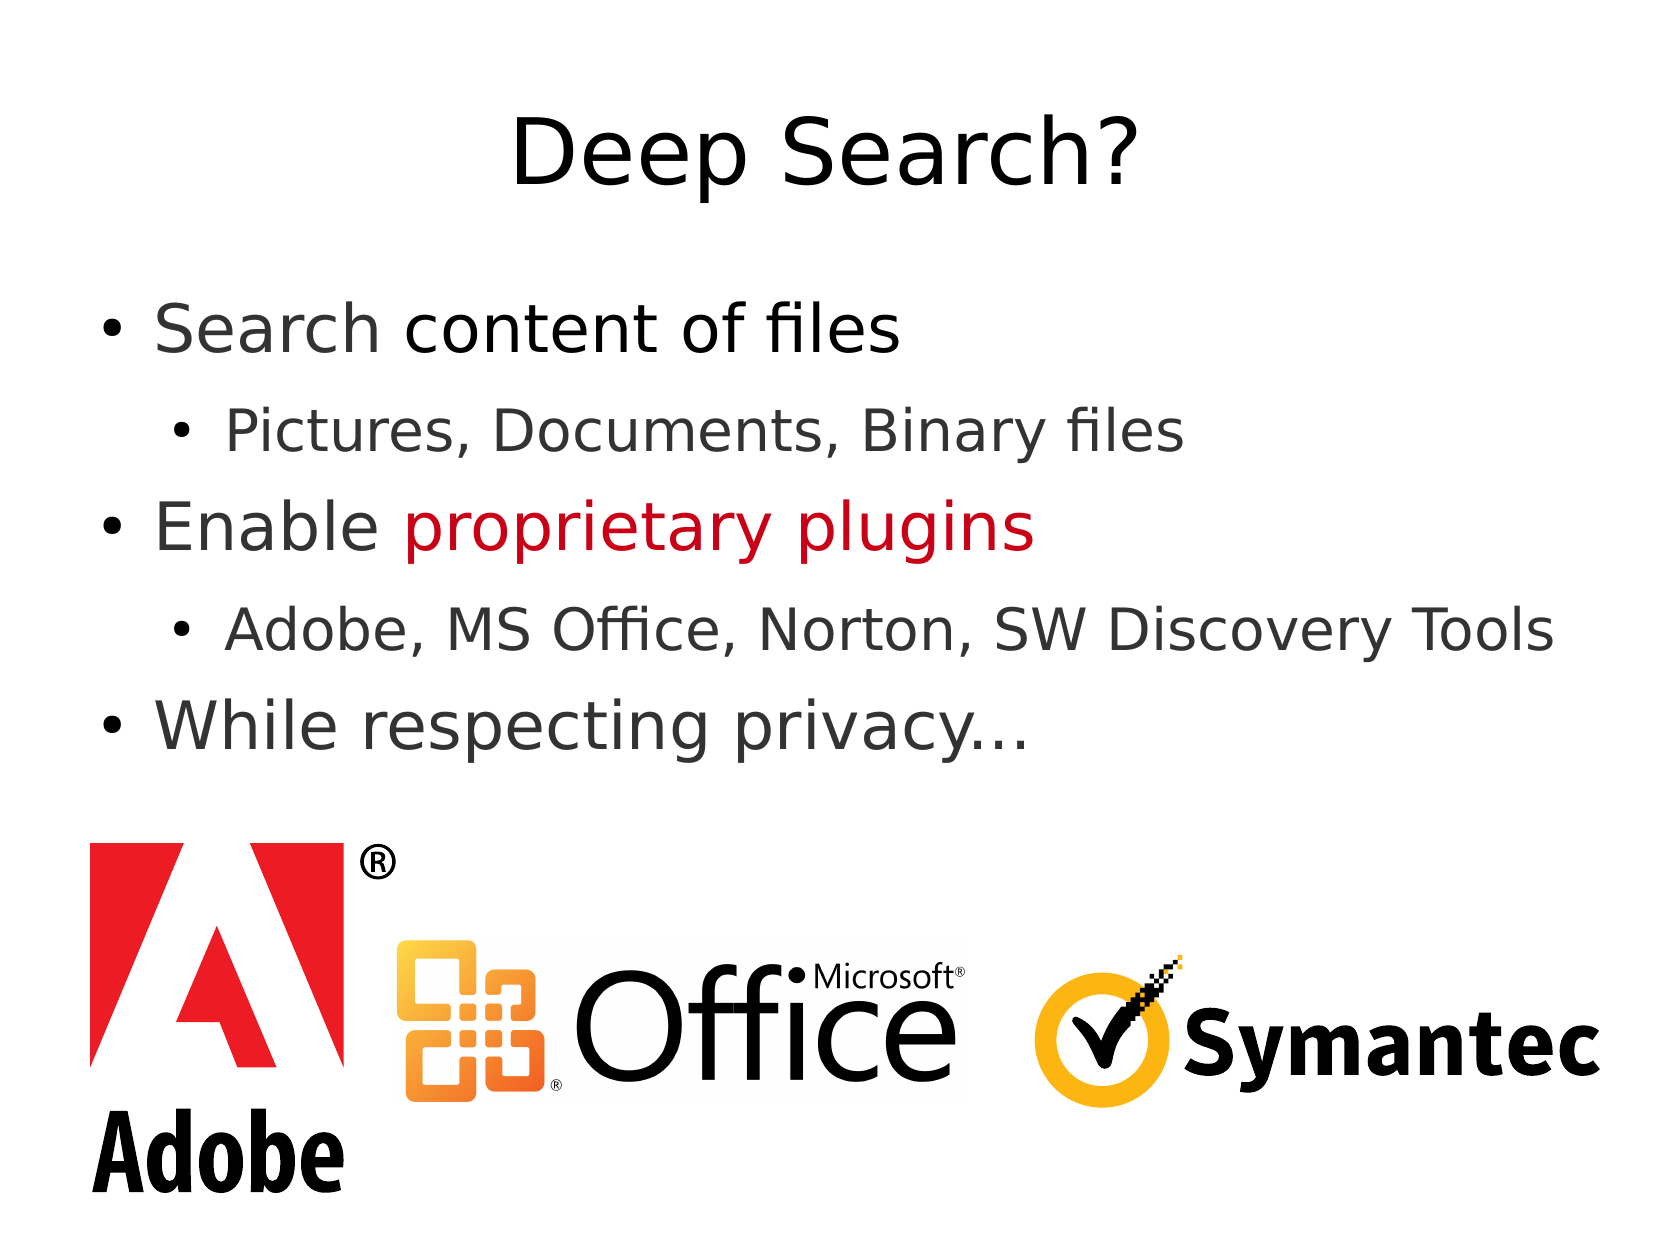

# Deep Search?
Search content of files
Pictures, Documents, Binary files
Enable proprietary plugins
Adobe, MS Office, Norton, SW Discovery Tools
While respecting privacy...